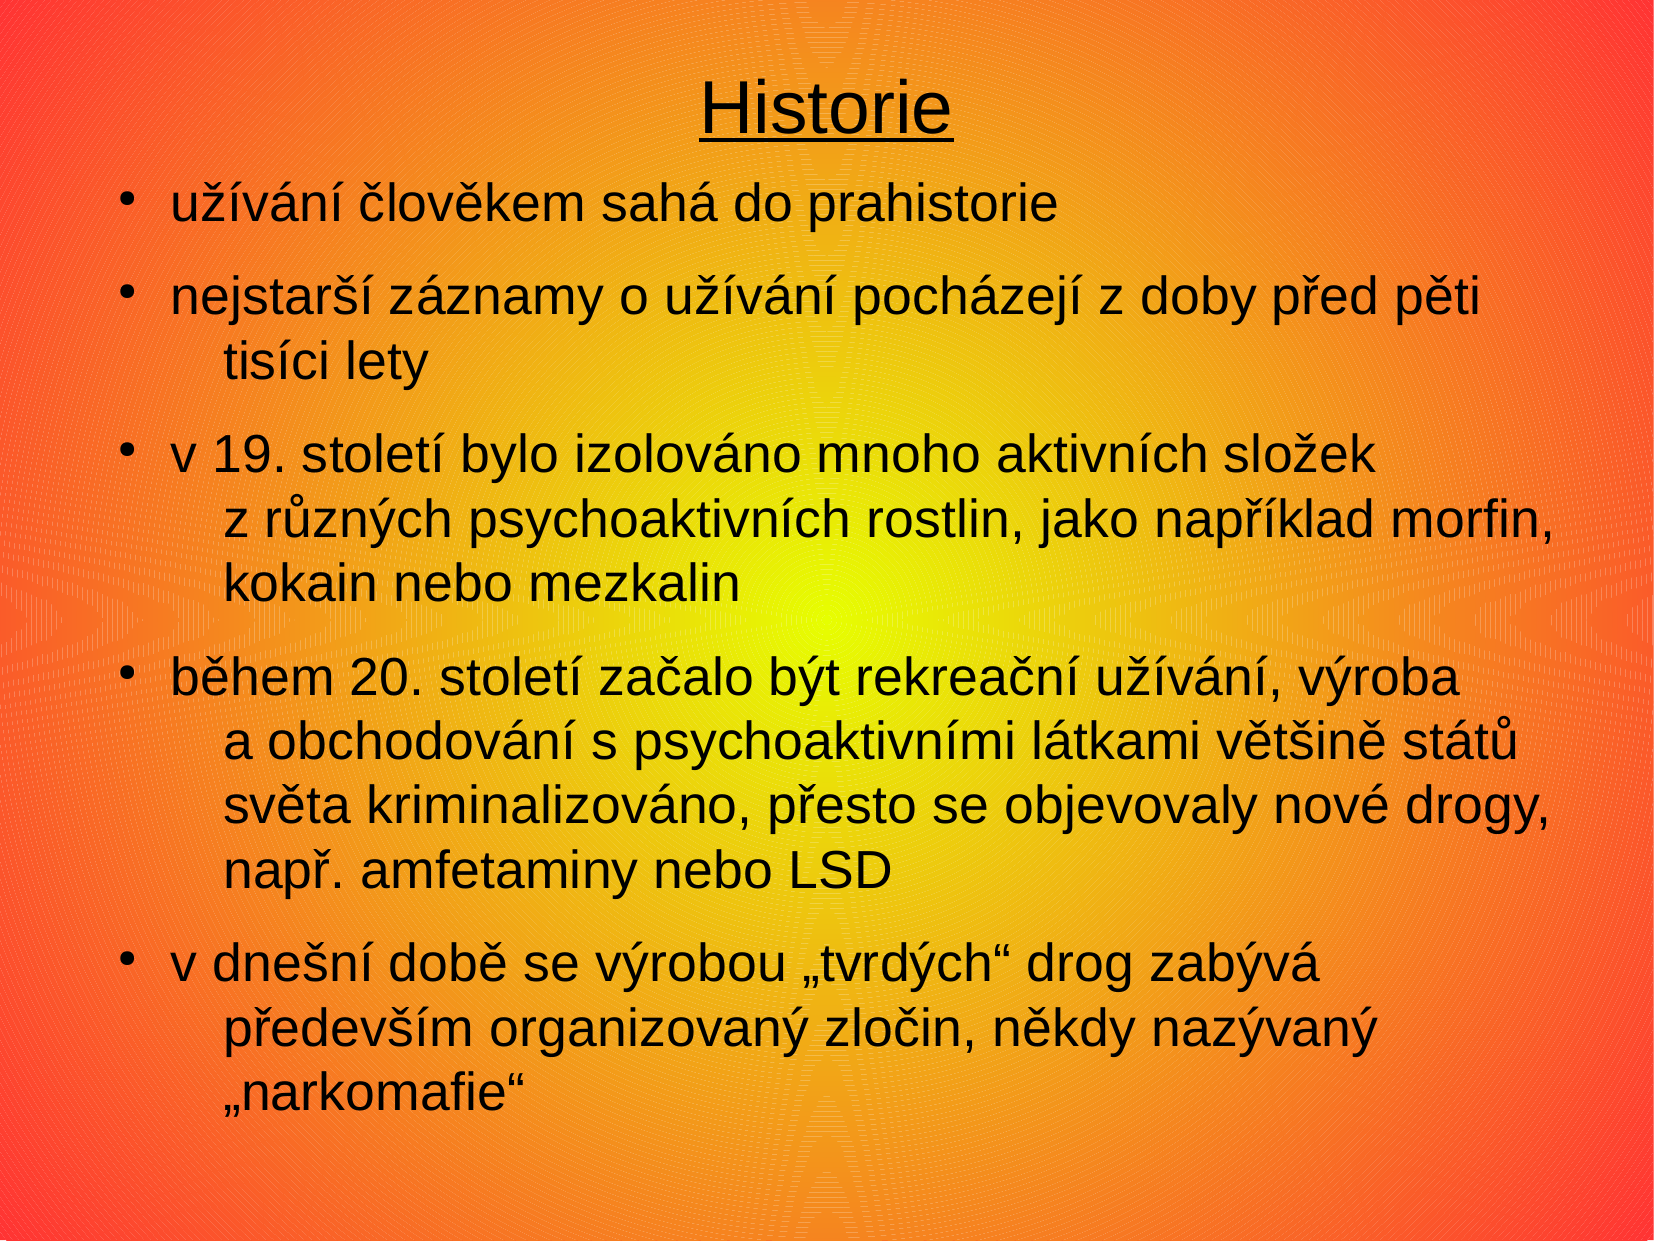

# Historie
užívání člověkem sahá do prahistorie
nejstarší záznamy o užívání pocházejí z doby před pěti tisíci lety
v 19. století bylo izolováno mnoho aktivních složek z různých psychoaktivních rostlin, jako například morfin, kokain nebo mezkalin
během 20. století začalo být rekreační užívání, výroba a obchodování s psychoaktivními látkami většině států světa kriminalizováno, přesto se objevovaly nové drogy, např. amfetaminy nebo LSD
v dnešní době se výrobou „tvrdých“ drog zabývá především organizovaný zločin, někdy nazývaný „narkomafie“